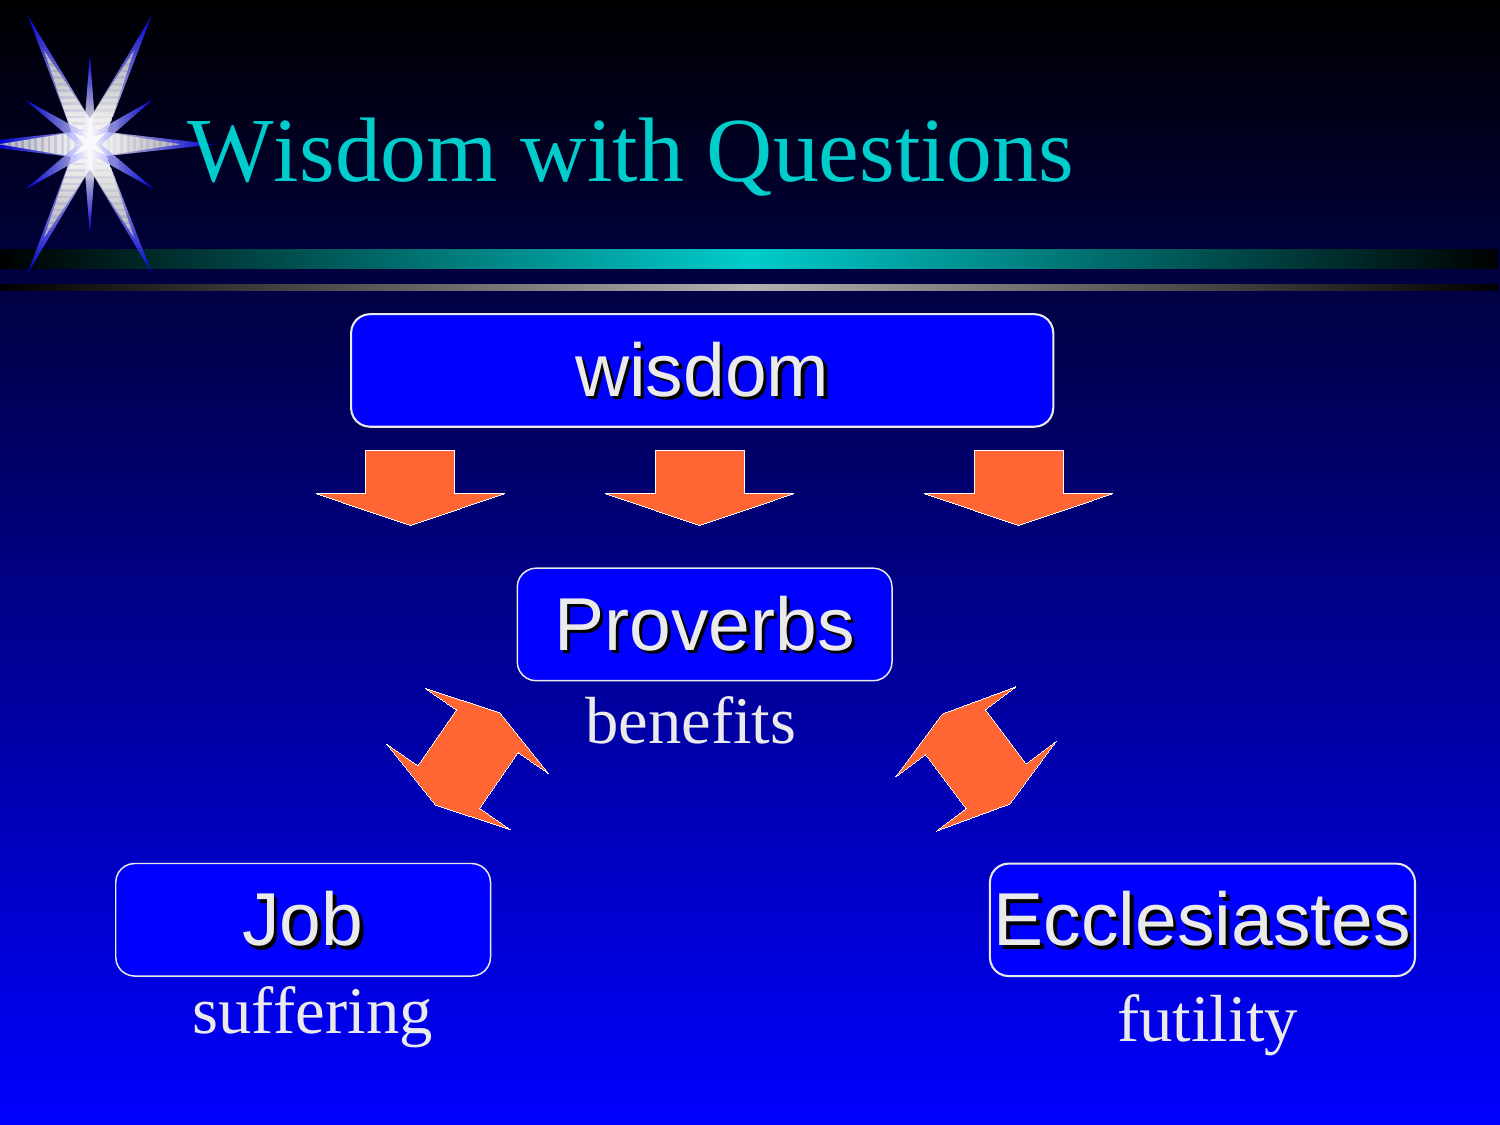

# Wisdom with Questions
wisdom
Proverbs
Ecclesiastes
futility
Job
suffering
benefits